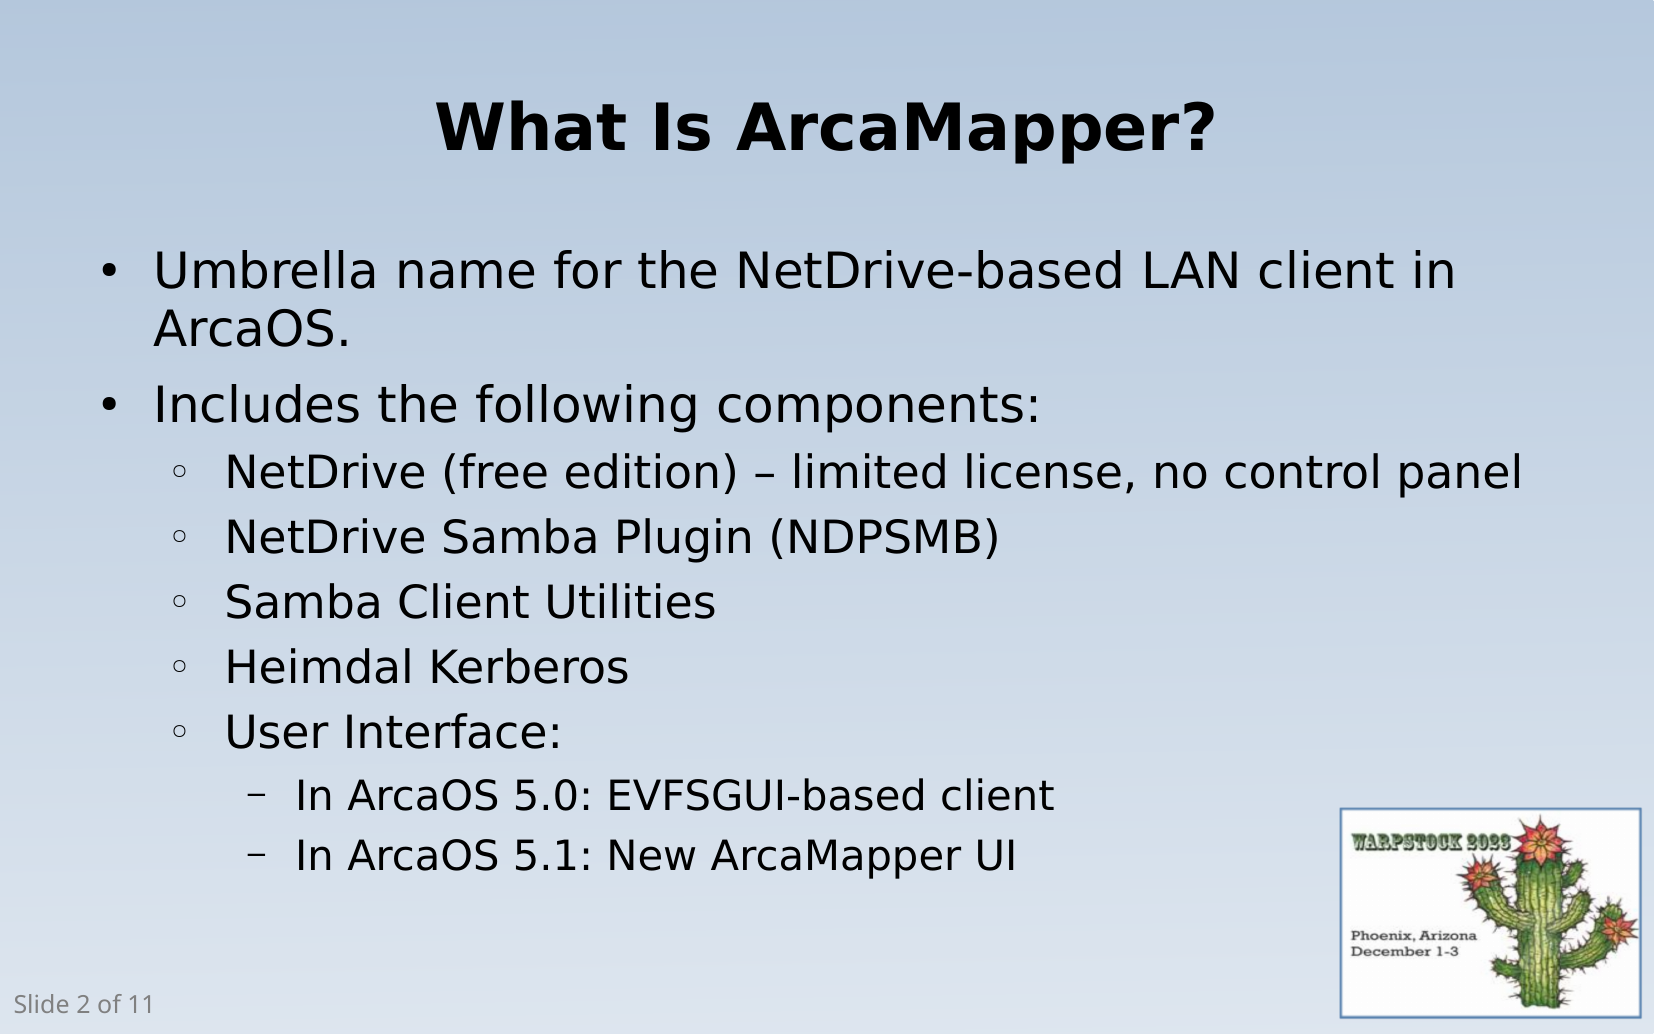

# What Is ArcaMapper?
Umbrella name for the NetDrive-based LAN client in ArcaOS.
Includes the following components:
NetDrive (free edition) – limited license, no control panel
NetDrive Samba Plugin (NDPSMB)
Samba Client Utilities
Heimdal Kerberos
User Interface:
In ArcaOS 5.0: EVFSGUI-based client
In ArcaOS 5.1: New ArcaMapper UI
Slide of <count>